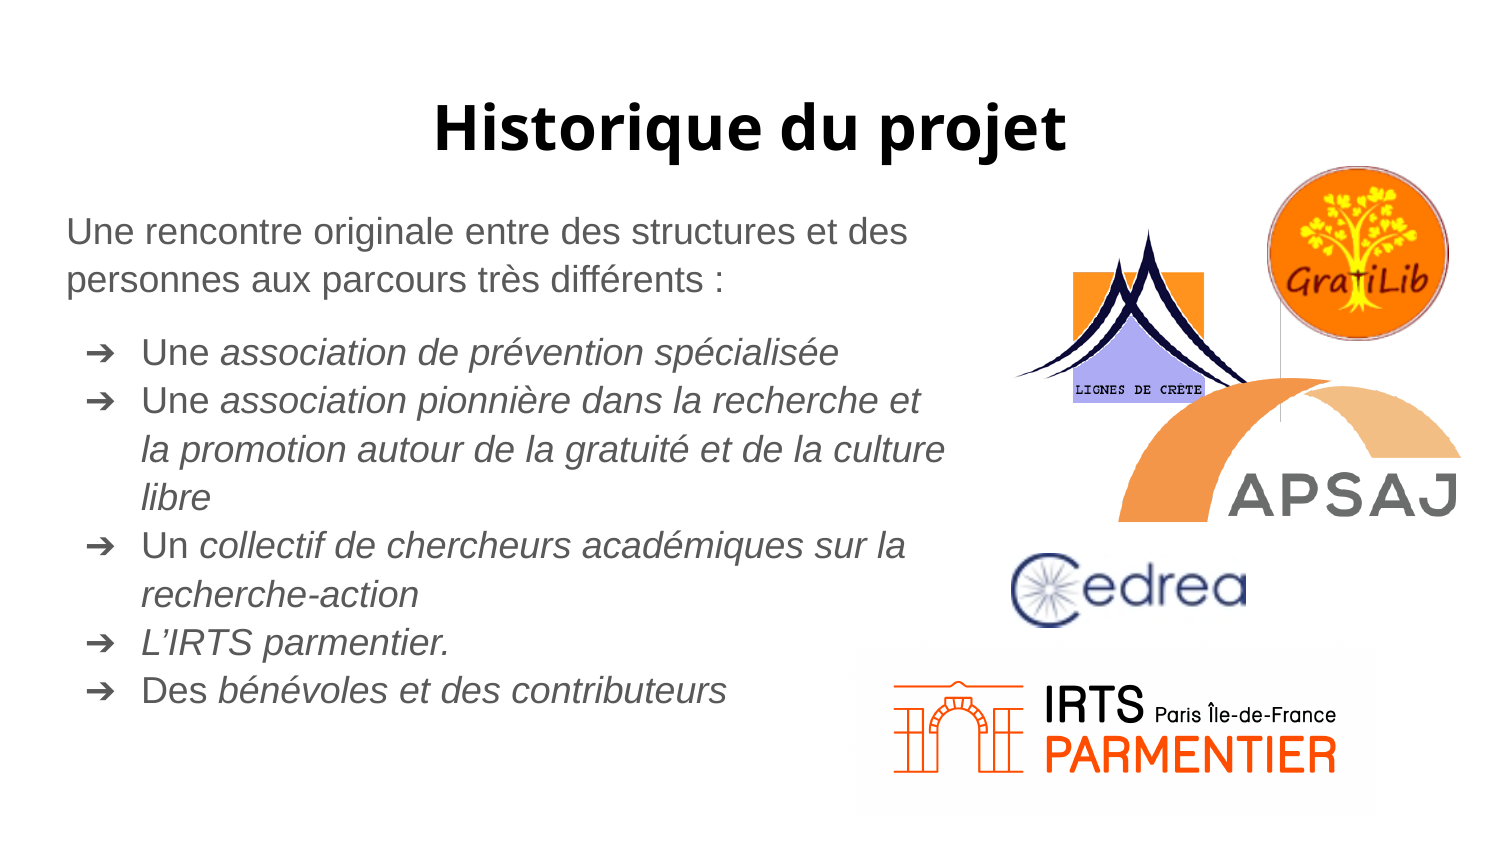

Historique du projet
# Une rencontre originale entre des structures et des personnes aux parcours très différents :
Une association de prévention spécialisée
Une association pionnière dans la recherche et la promotion autour de la gratuité et de la culture libre
Un collectif de chercheurs académiques sur la recherche-action
L’IRTS parmentier.
Des bénévoles et des contributeurs